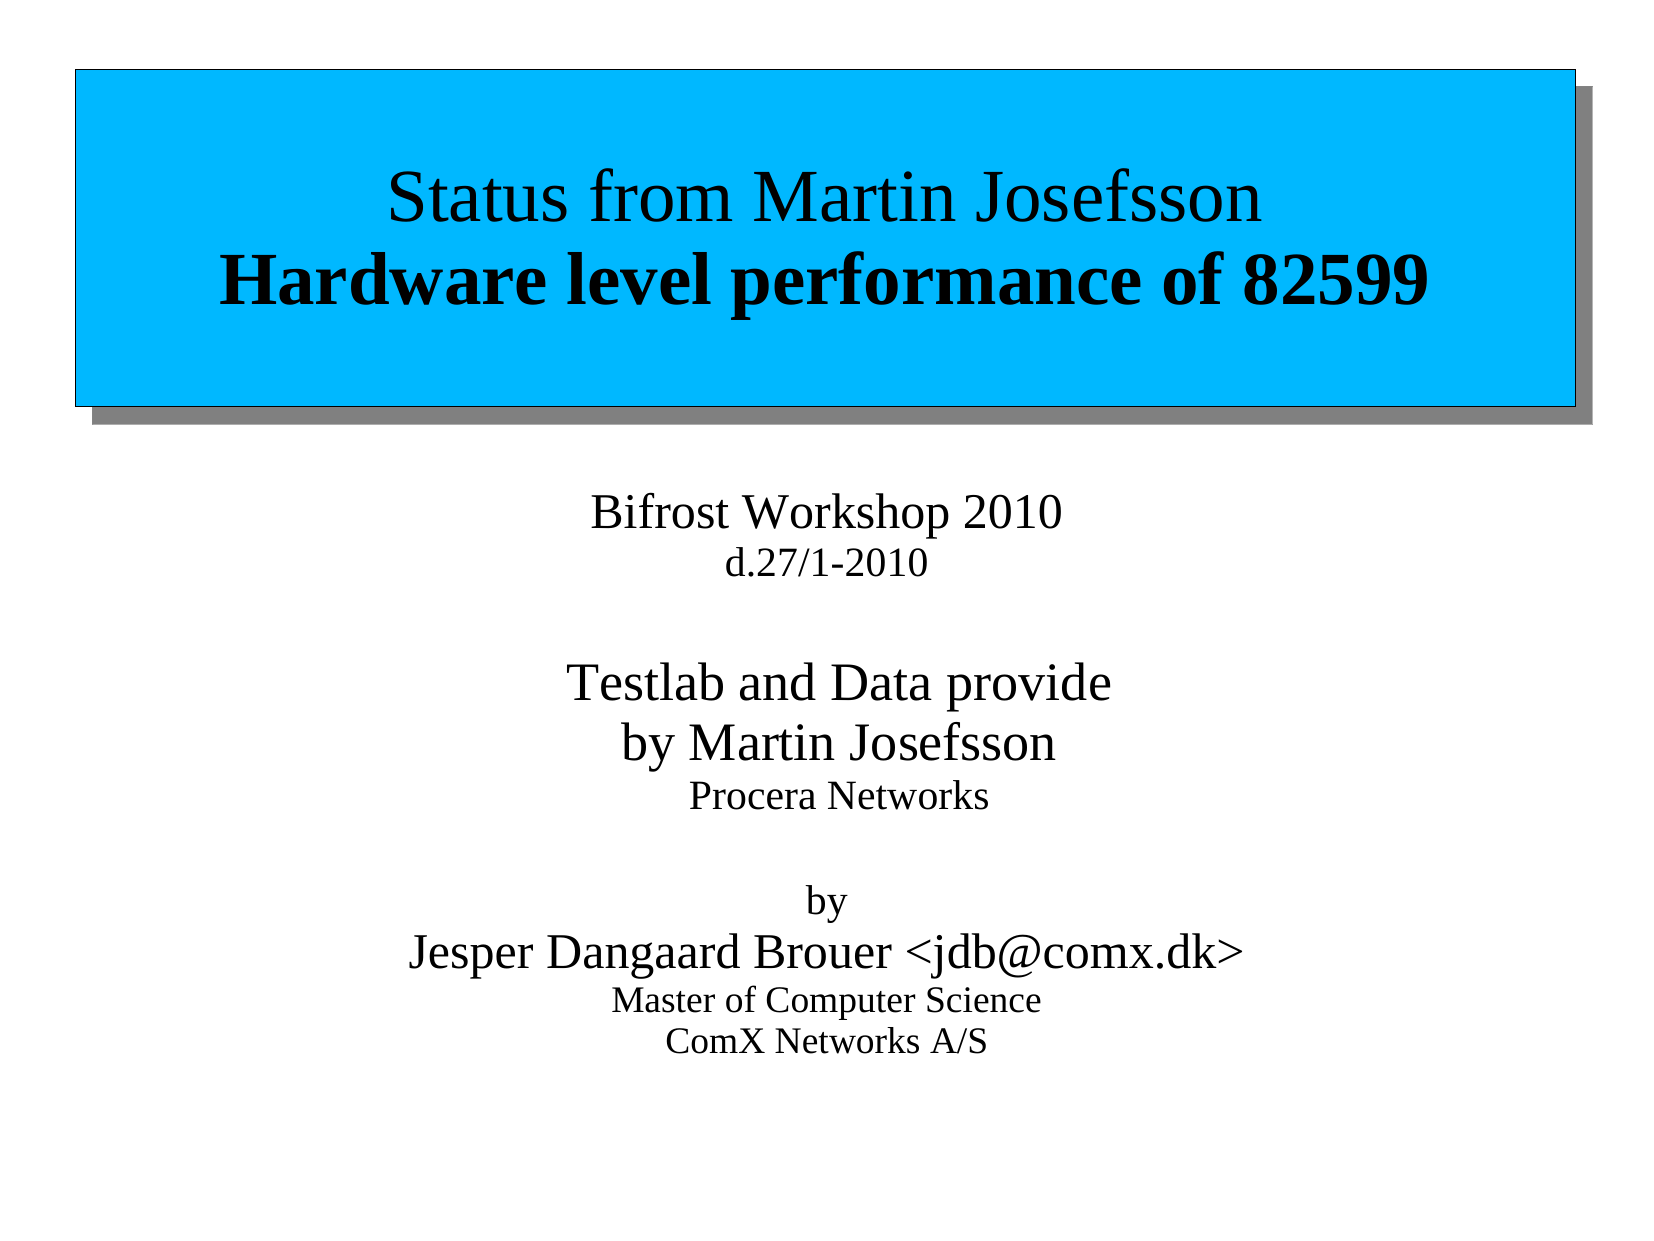

Status from Martin Josefsson
Hardware level performance of 82599
Bifrost Workshop 2010
d.27/1-2010
Testlab and Data provide
by Martin Josefsson
Procera Networks
by
Jesper Dangaard Brouer <jdb@comx.dk>
Master of Computer Science
ComX Networks A/S